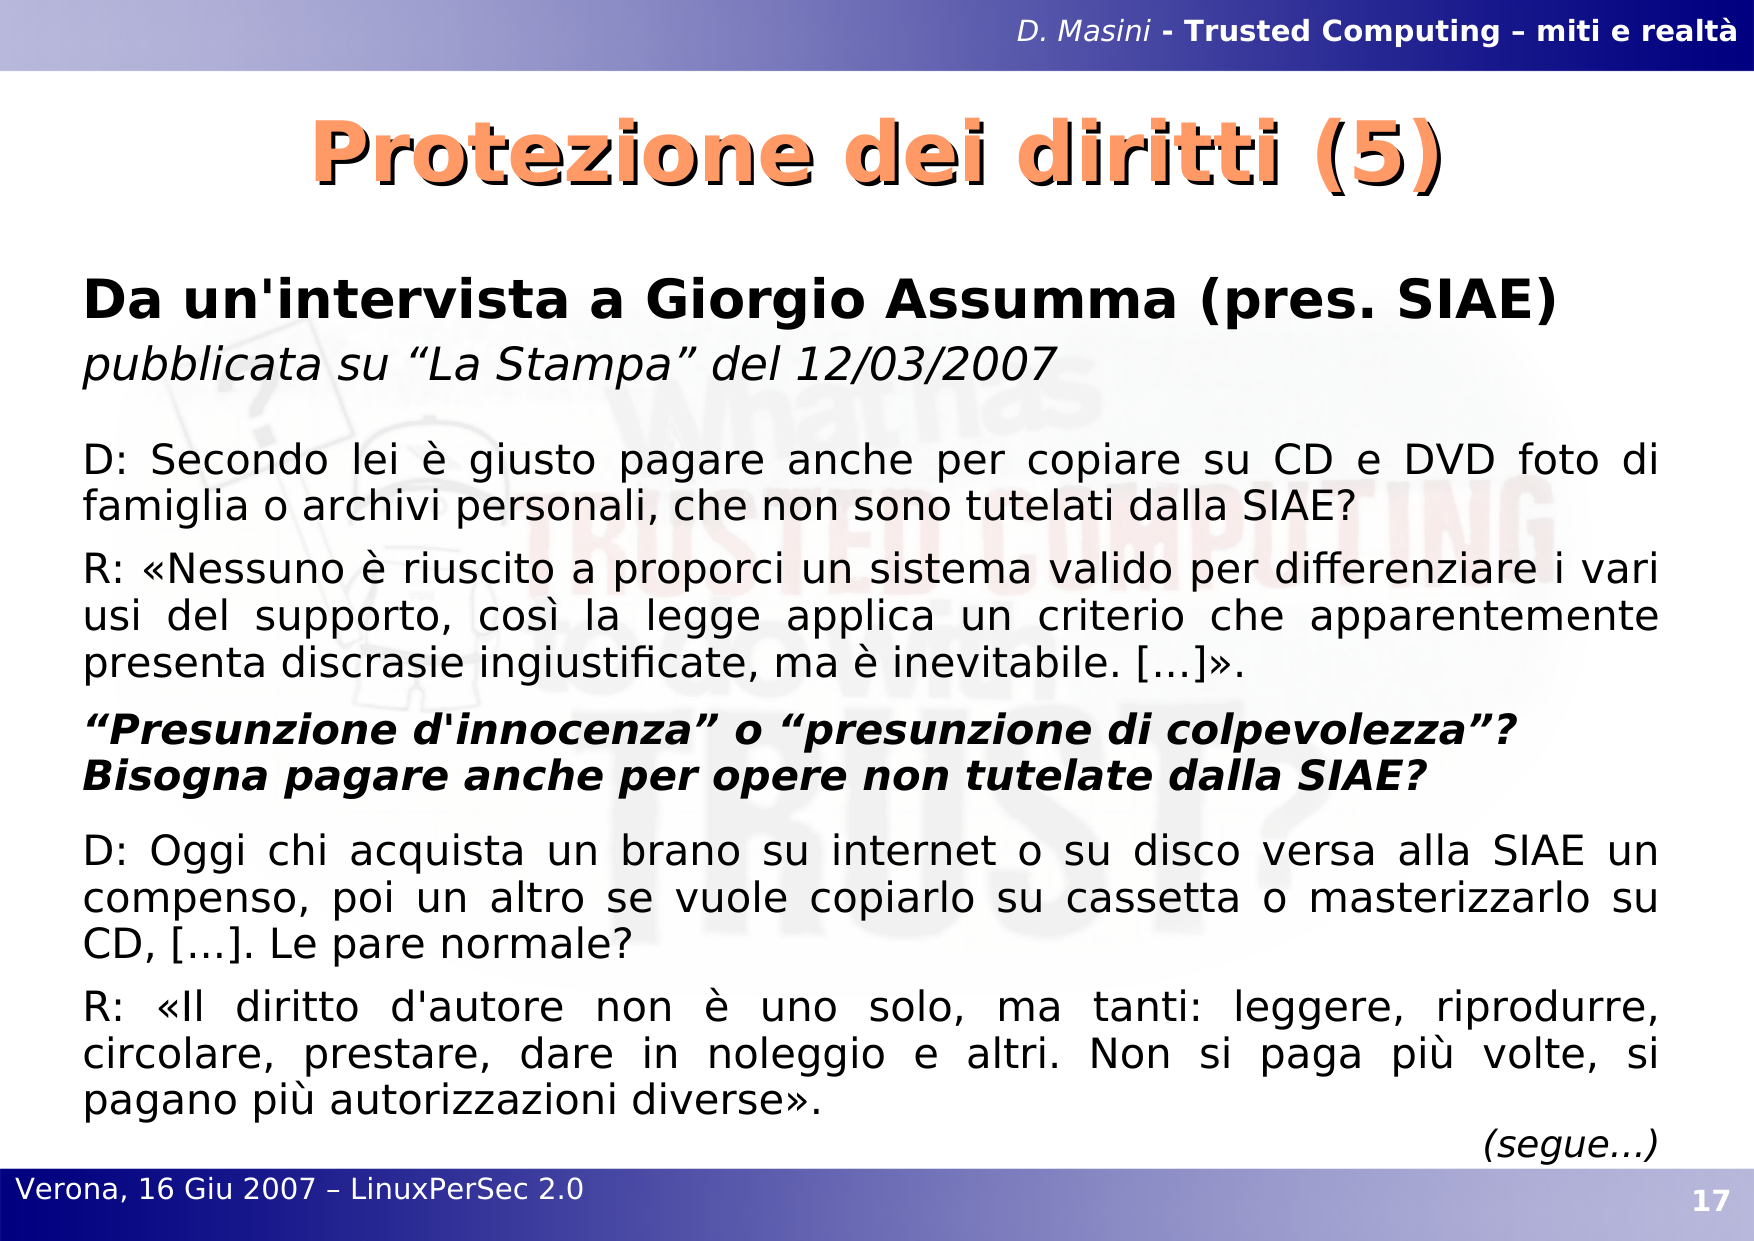

# Protezione dei diritti (5)
Da un'intervista a Giorgio Assumma (pres. SIAE)
pubblicata su “La Stampa” del 12/03/2007
D: Secondo lei è giusto pagare anche per copiare su CD e DVD foto di famiglia o archivi personali, che non sono tutelati dalla SIAE?
R: «Nessuno è riuscito a proporci un sistema valido per differenziare i vari usi del supporto, così la legge applica un criterio che apparentemente presenta discrasie ingiustificate, ma è inevitabile. [...]».
“Presunzione d'innocenza” o “presunzione di colpevolezza”?
Bisogna pagare anche per opere non tutelate dalla SIAE?
D: Oggi chi acquista un brano su internet o su disco versa alla SIAE un compenso, poi un altro se vuole copiarlo su cassetta o masterizzarlo su CD, [...]. Le pare normale?
R: «Il diritto d'autore non è uno solo, ma tanti: leggere, riprodurre, circolare, prestare, dare in noleggio e altri. Non si paga più volte, si pagano più autorizzazioni diverse».
(segue...)